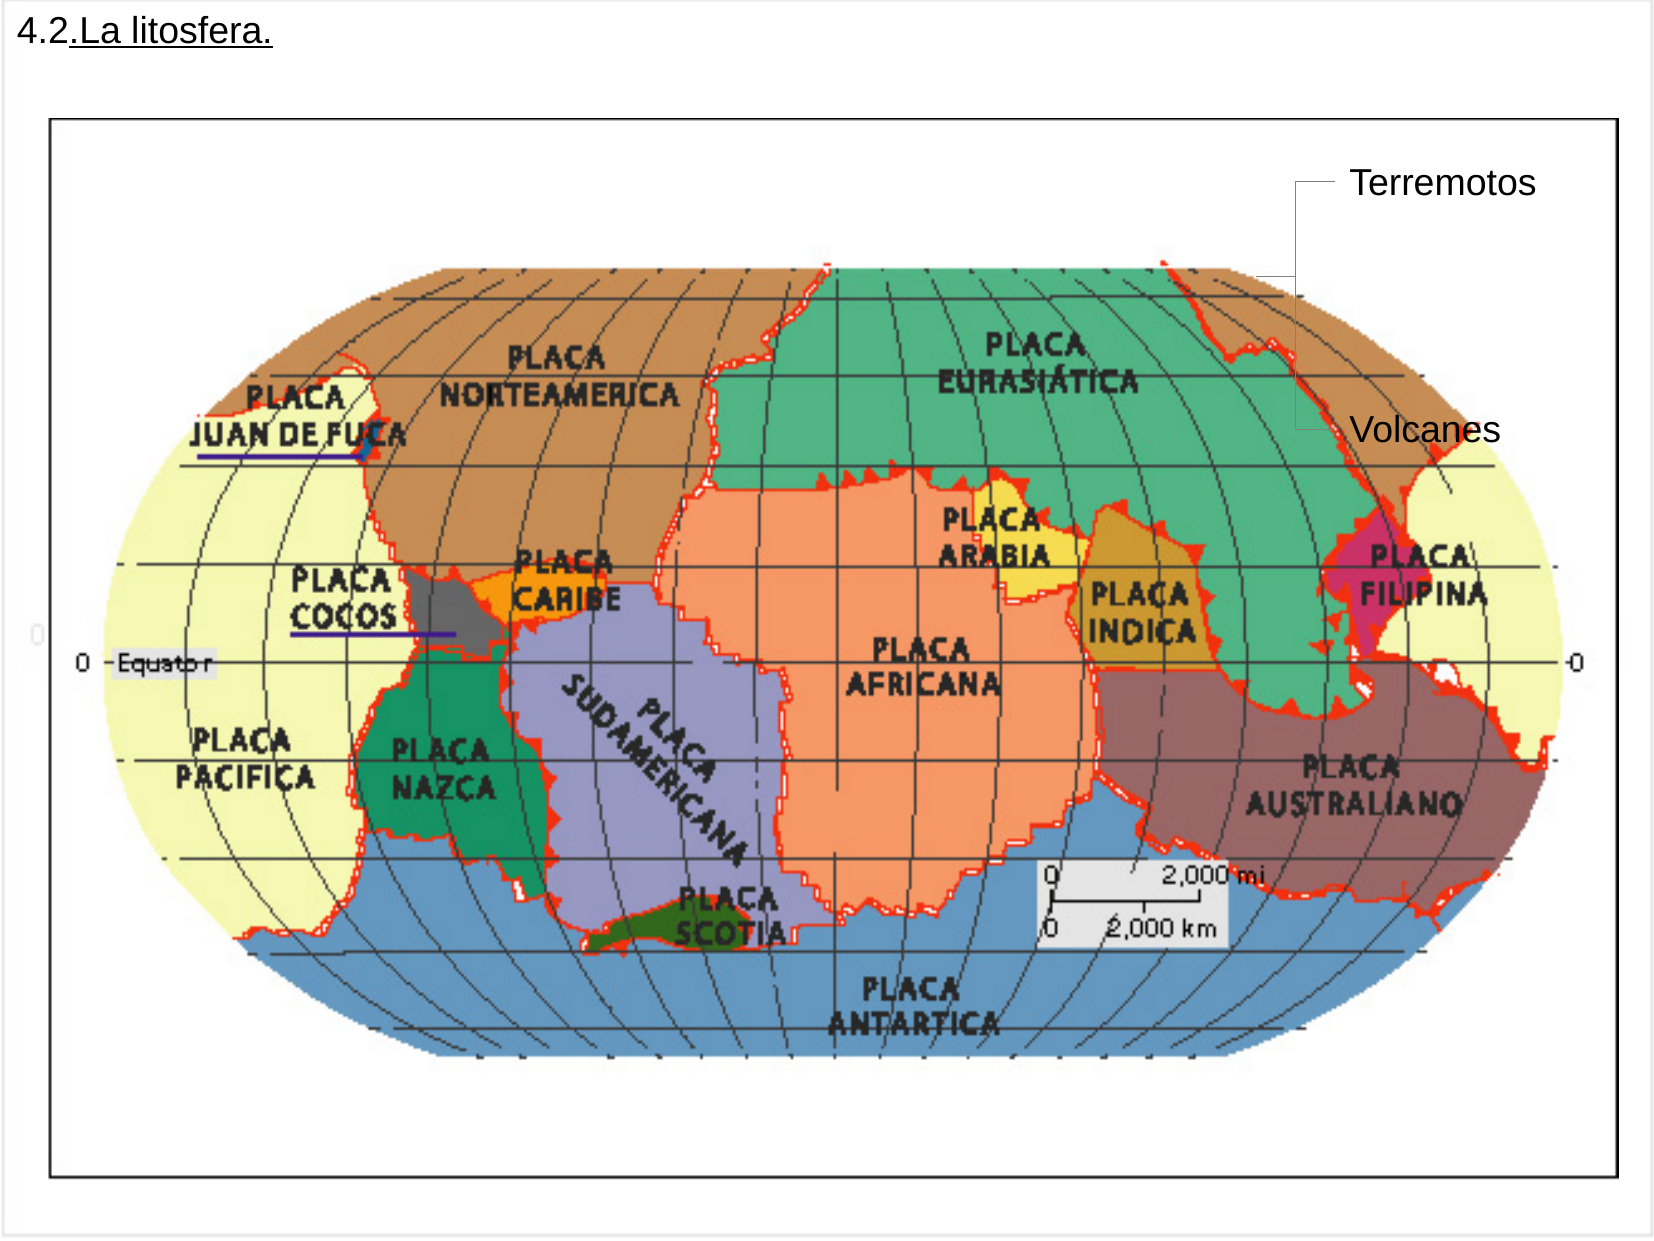

4.2.La litosfera.
Corteza
Terremotos
Dividida en placas
Litosfera
Parte superior manto
Volcanes
Superficie terrestre
Mares
Hidrosfera
Ríos
Lagos